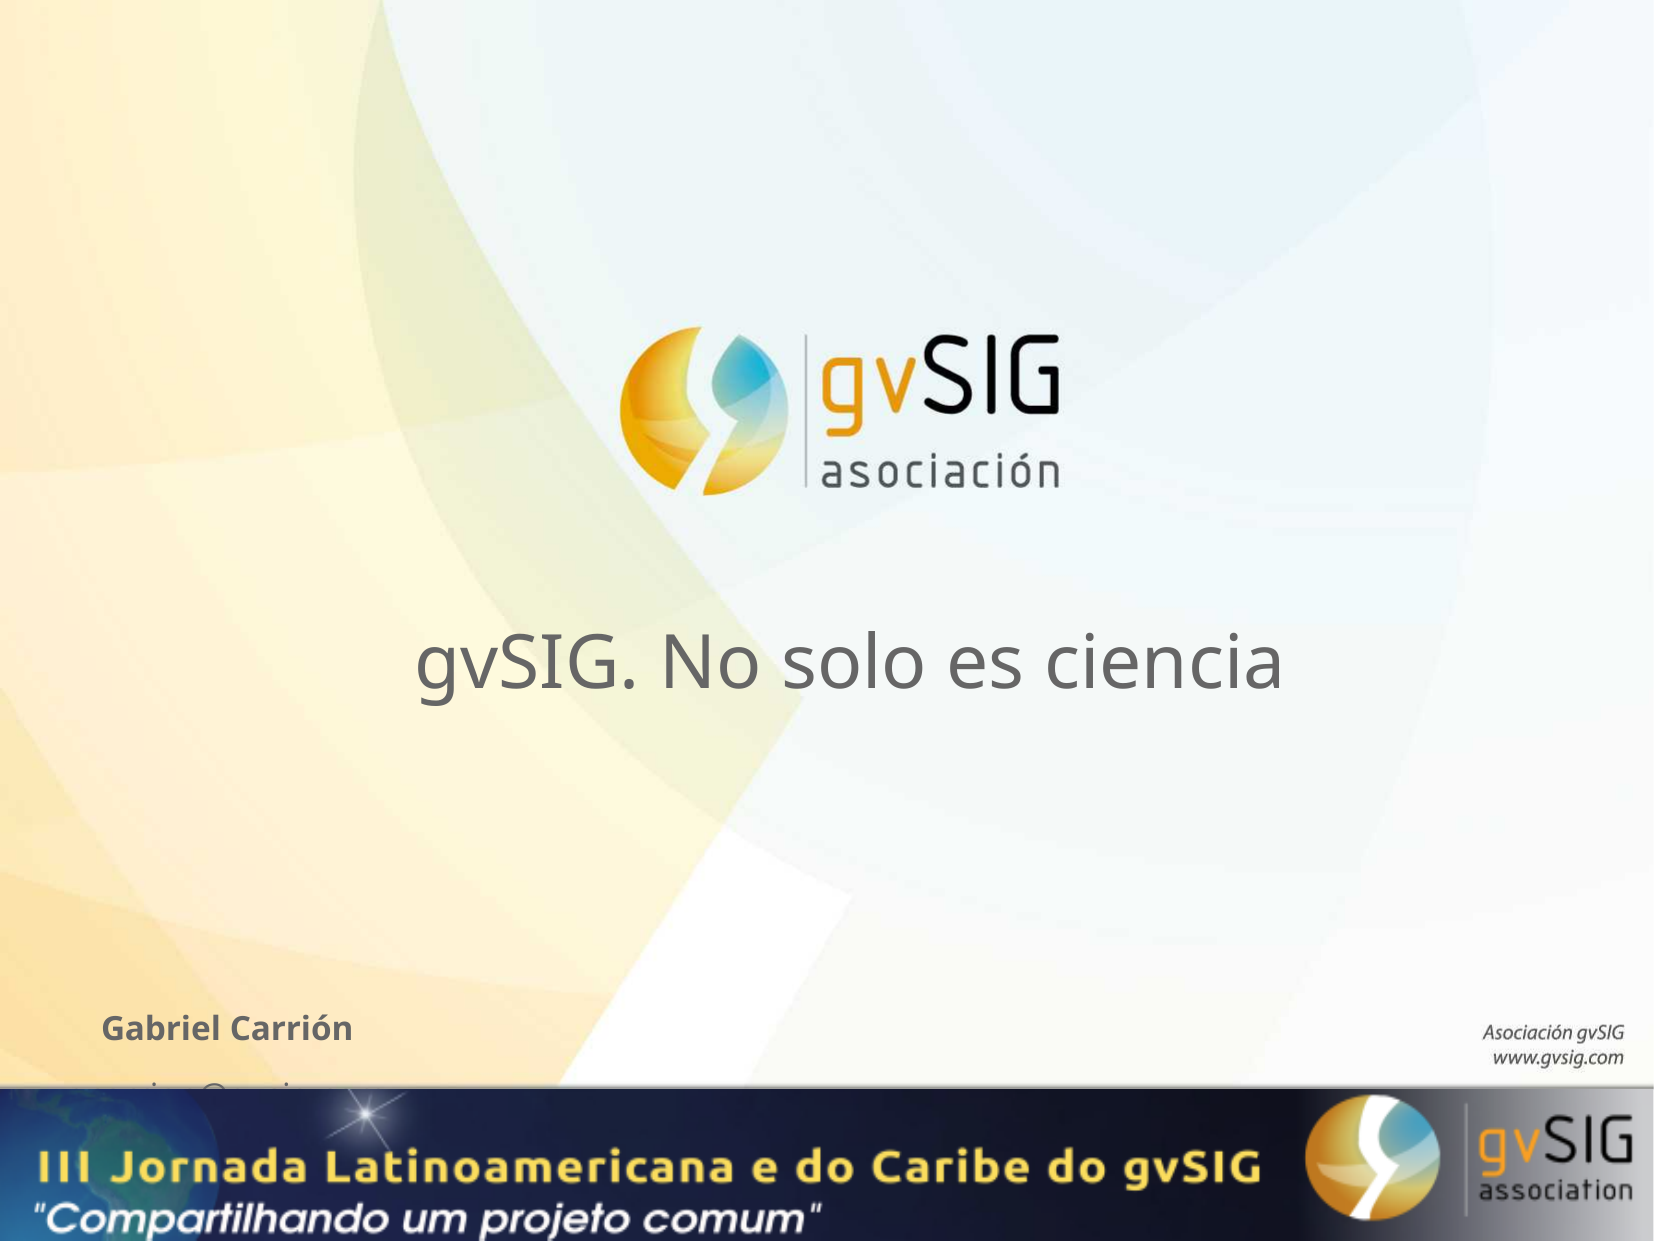

# gvSIG. No solo es ciencia
Gabriel Carrión
gcarrion@gvsig.com
1